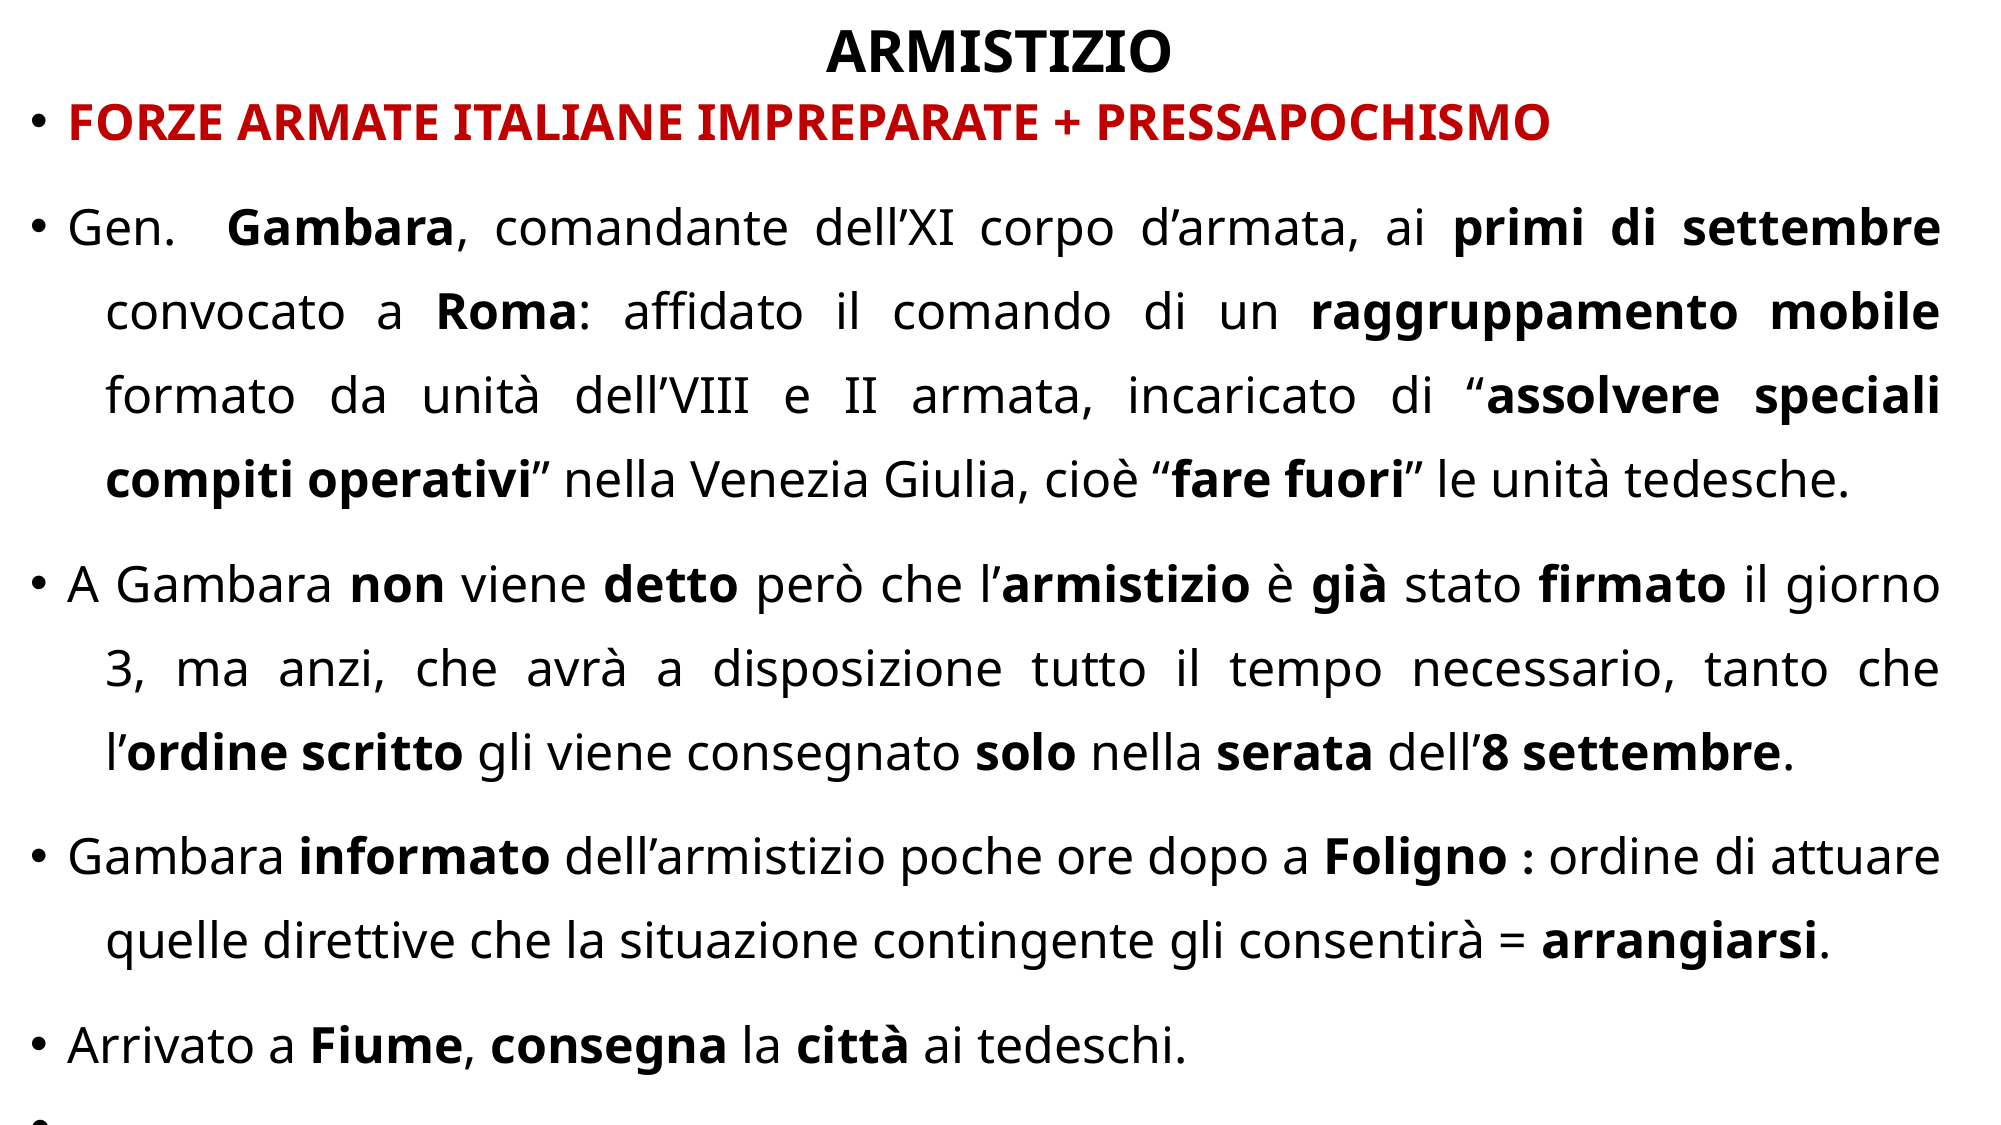

# ARMISTIZIO
FORZE ARMATE ITALIANE IMPREPARATE + PRESSAPOCHISMO
Gen. Gambara, comandante dell’XI corpo d’armata, ai primi di settembre convocato a Roma: affidato il comando di un raggruppamento mobile formato da unità dell’VIII e II armata, incaricato di “assolvere speciali compiti operativi” nella Venezia Giulia, cioè “fare fuori” le unità tedesche.
A Gambara non viene detto però che l’armistizio è già stato firmato il giorno 3, ma anzi, che avrà a disposizione tutto il tempo necessario, tanto che l’ordine scritto gli viene consegnato solo nella serata dell’8 settembre.
Gambara informato dell’armistizio poche ore dopo a Foligno : ordine di attuare quelle direttive che la situazione contingente gli consentirà = arrangiarsi.
Arrivato a Fiume, consegna la città ai tedeschi.